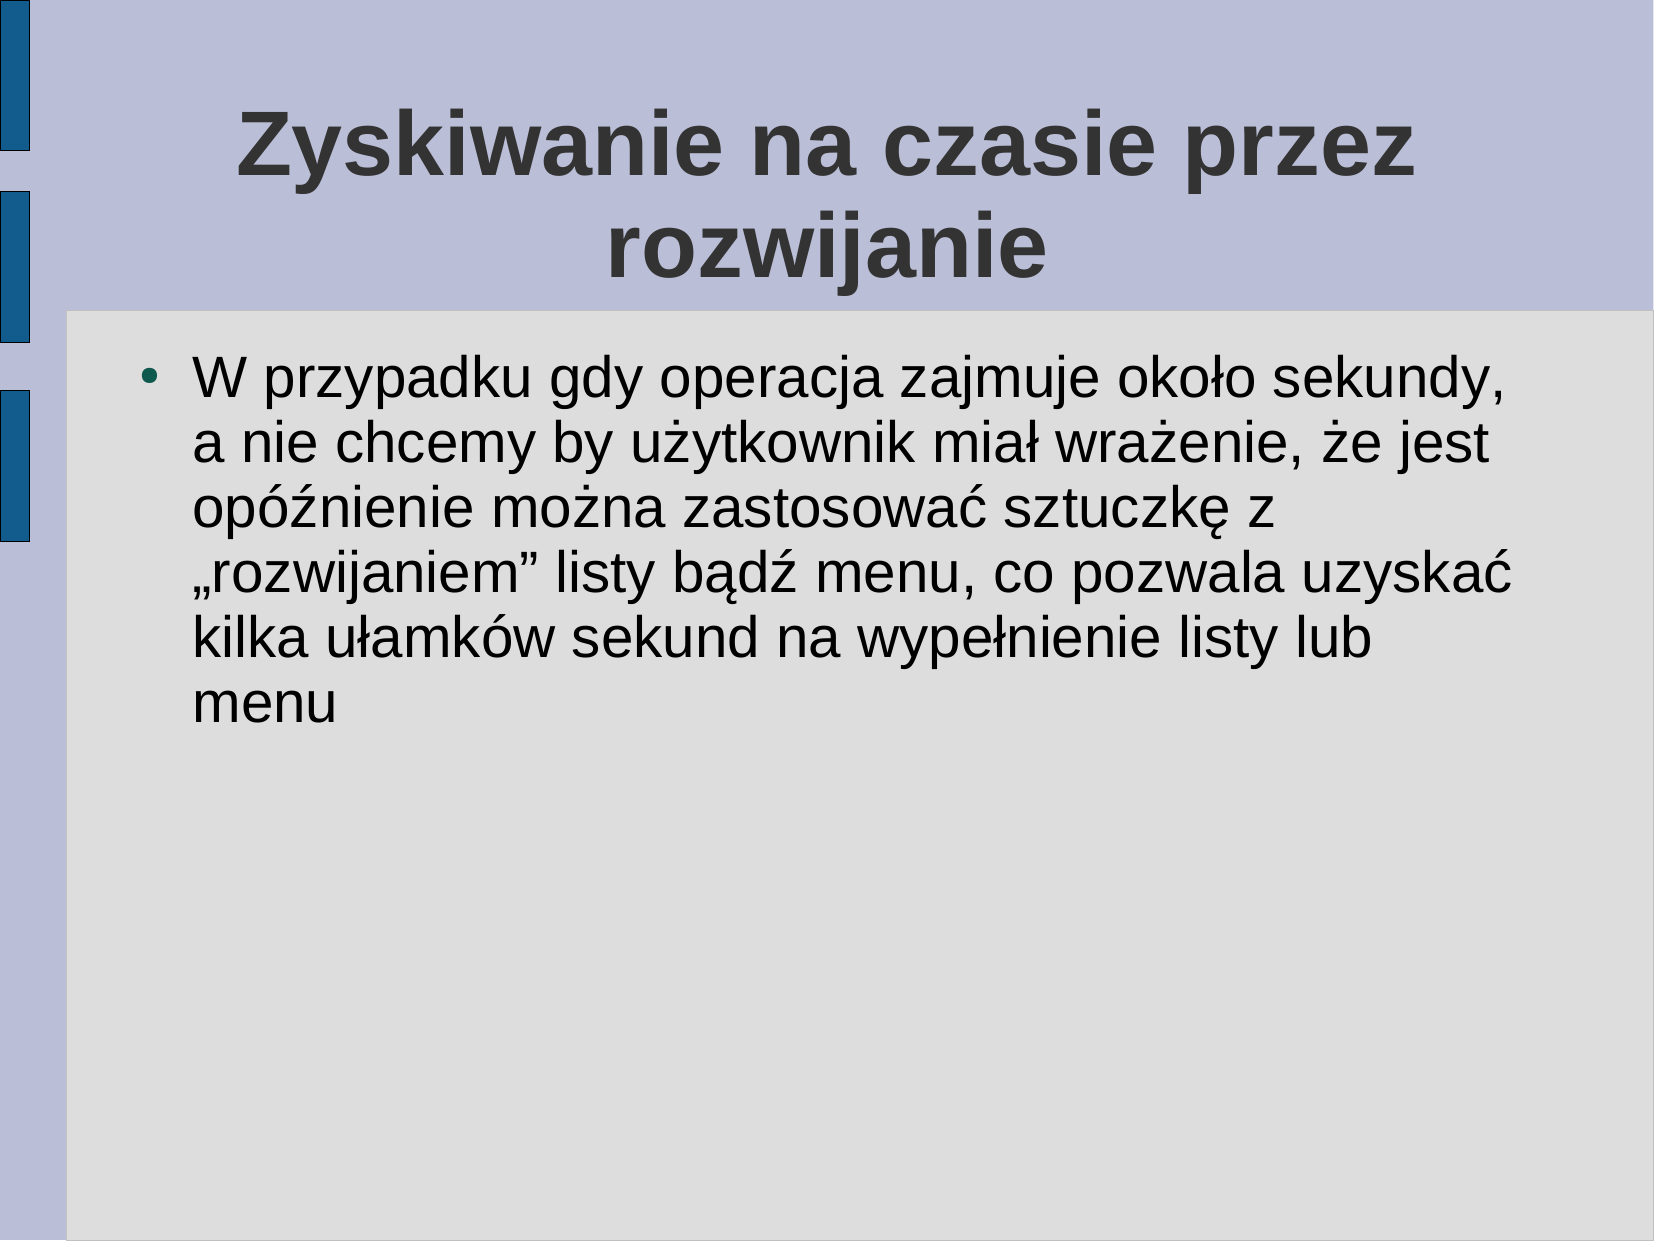

# Zyskiwanie na czasie przez rozwijanie
W przypadku gdy operacja zajmuje około sekundy, a nie chcemy by użytkownik miał wrażenie, że jest opóźnienie można zastosować sztuczkę z „rozwijaniem” listy bądź menu, co pozwala uzyskać kilka ułamków sekund na wypełnienie listy lub menu